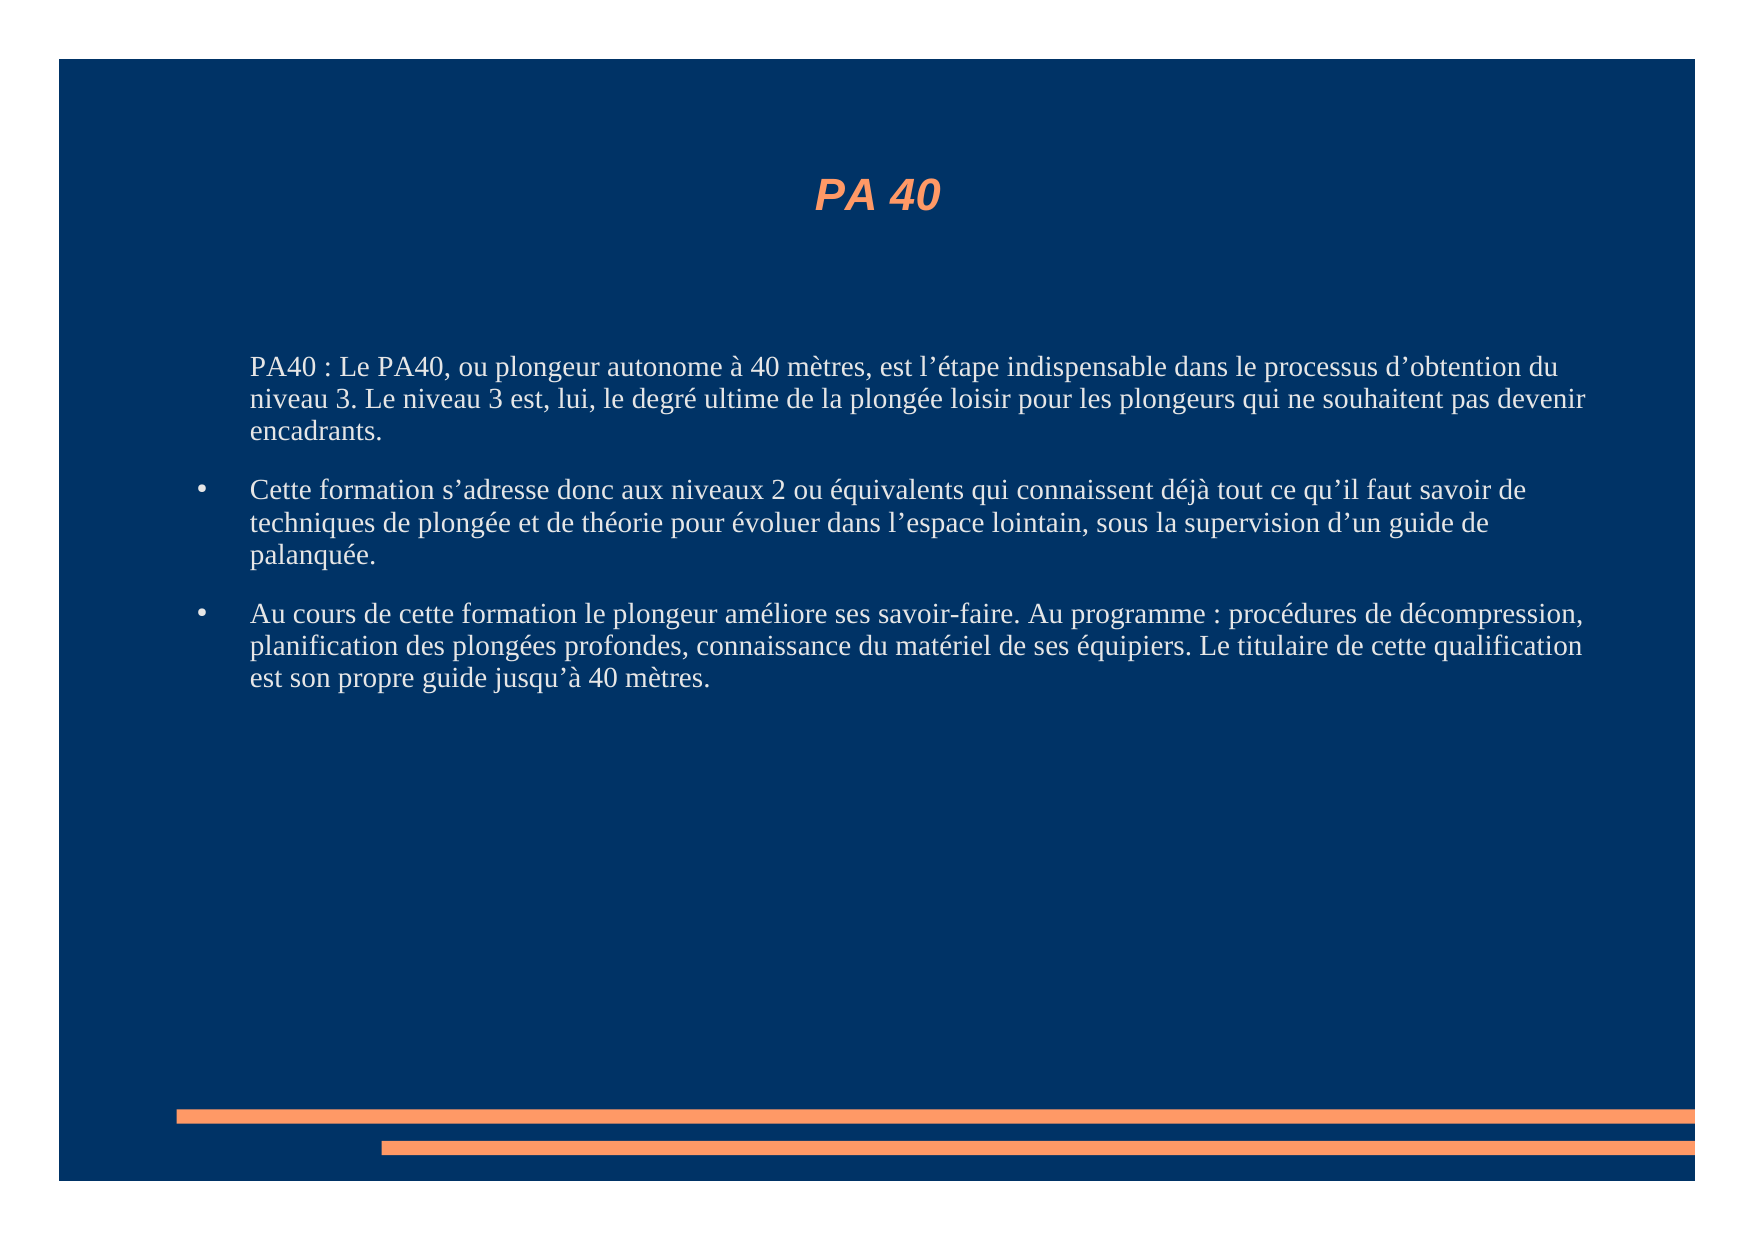

# PA 40
PA40 : Le PA40, ou plongeur autonome à 40 mètres, est l’étape indispensable dans le processus d’obtention du niveau 3. Le niveau 3 est, lui, le degré ultime de la plongée loisir pour les plongeurs qui ne souhaitent pas devenir encadrants.
Cette formation s’adresse donc aux niveaux 2 ou équivalents qui connaissent déjà tout ce qu’il faut savoir de techniques de plongée et de théorie pour évoluer dans l’espace lointain, sous la supervision d’un guide de palanquée.
Au cours de cette formation le plongeur améliore ses savoir-faire. Au programme : procédures de décompression, planification des plongées profondes, connaissance du matériel de ses équipiers. Le titulaire de cette qualification est son propre guide jusqu’à 40 mètres.